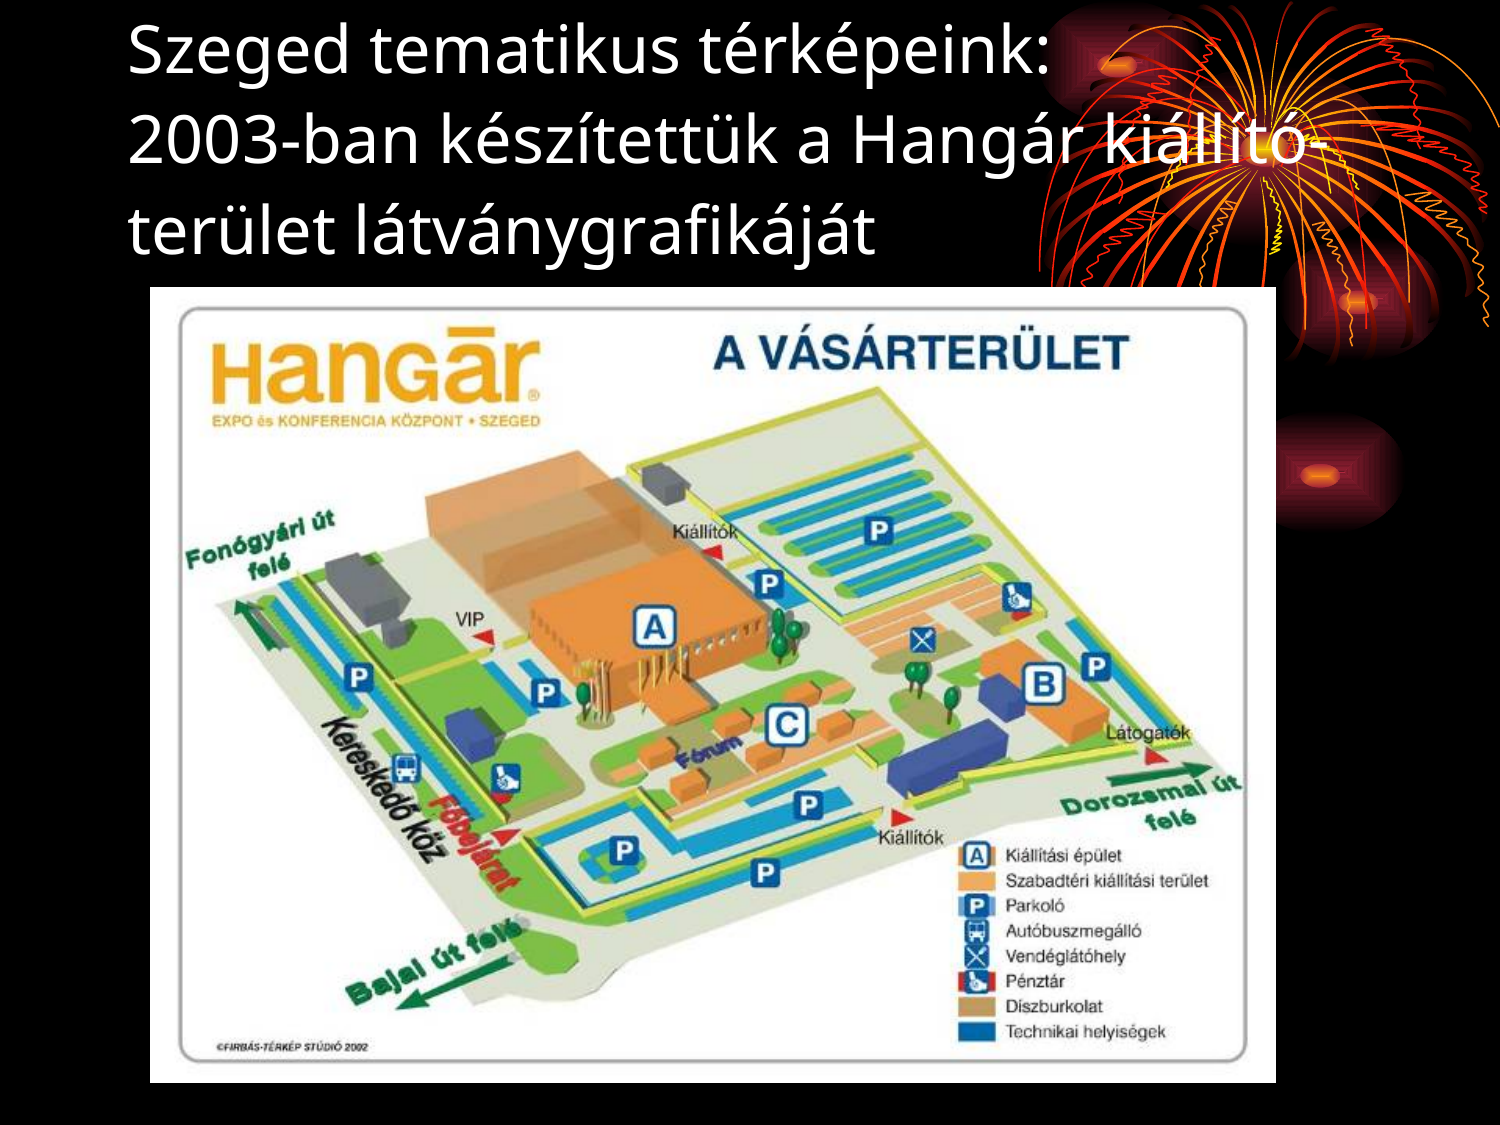

# Szeged tematikus térképeink: 2003-ban készítettük a Hangár kiállító-terület látványgrafikáját